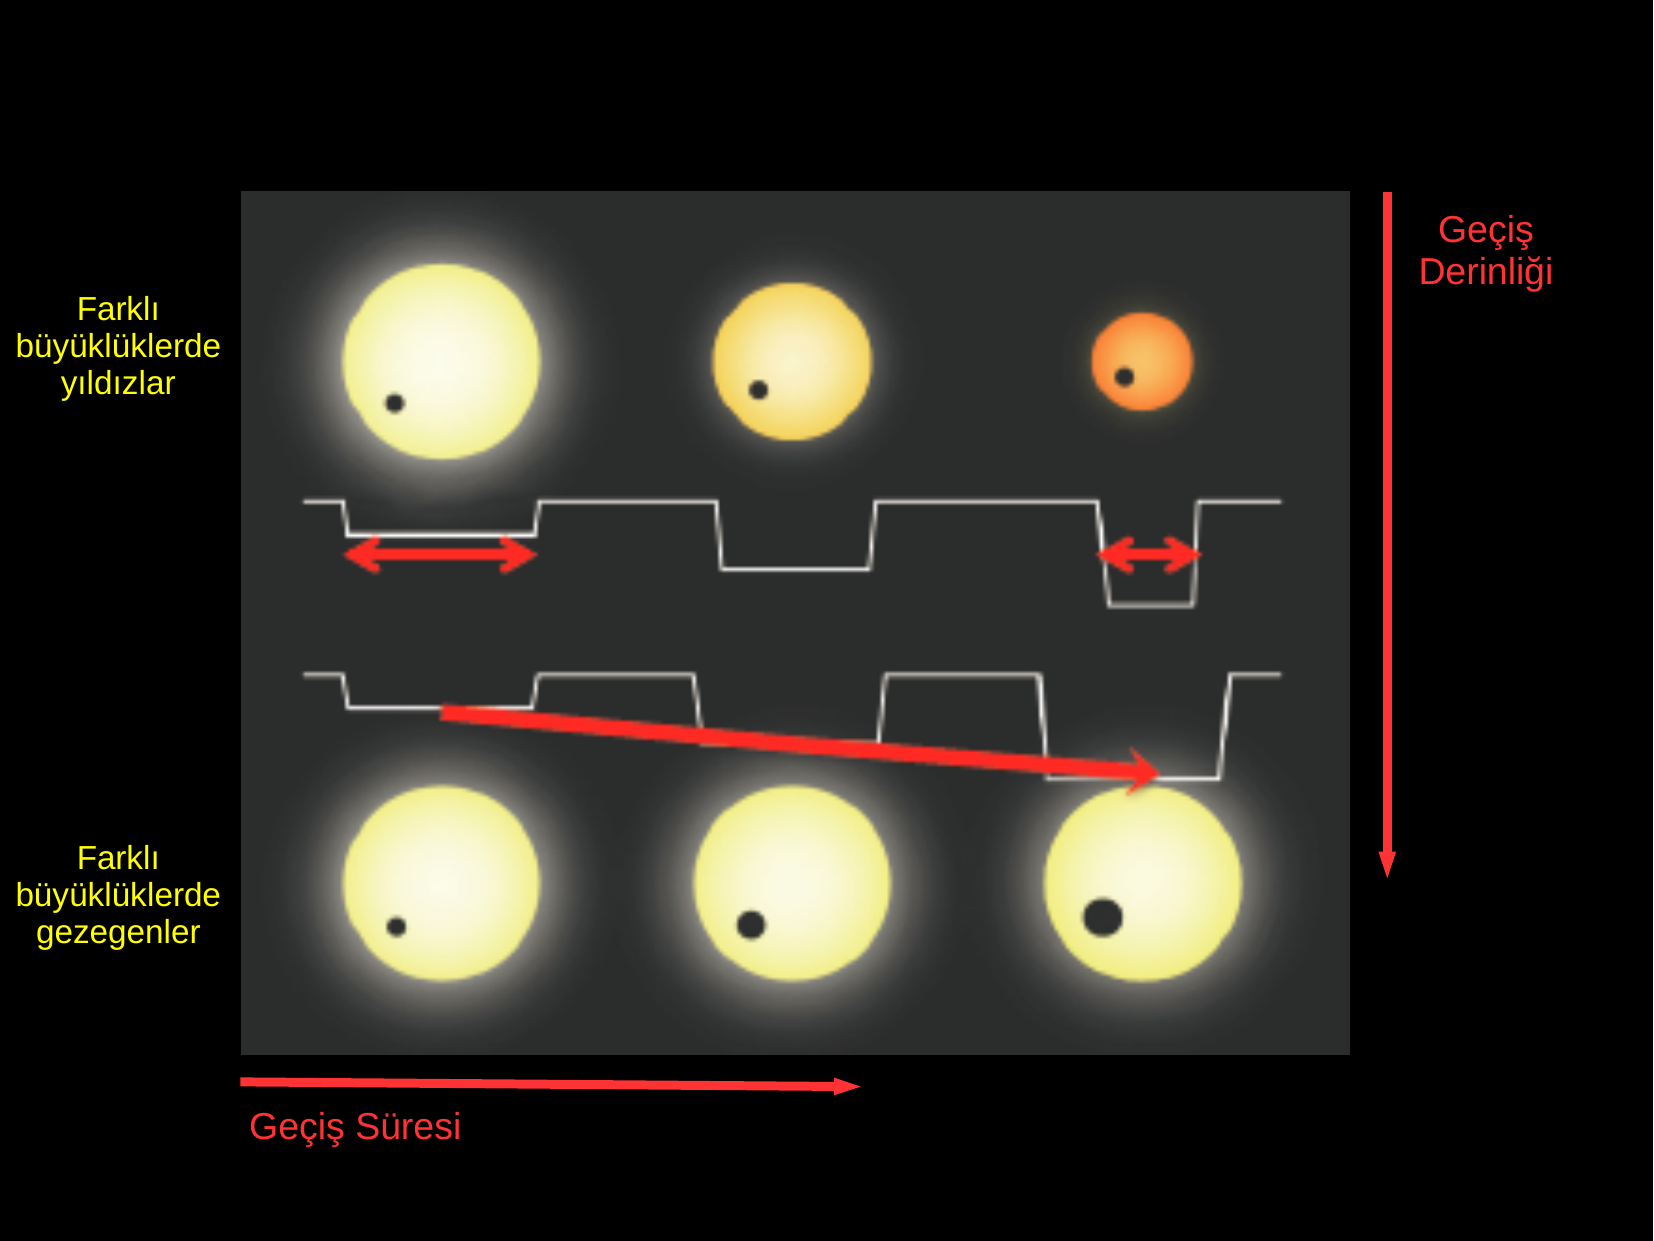

Geçiş
Derinliği
Farklı büyüklüklerde yıldızlar
Farklı büyüklüklerde gezegenler
Geçiş Süresi